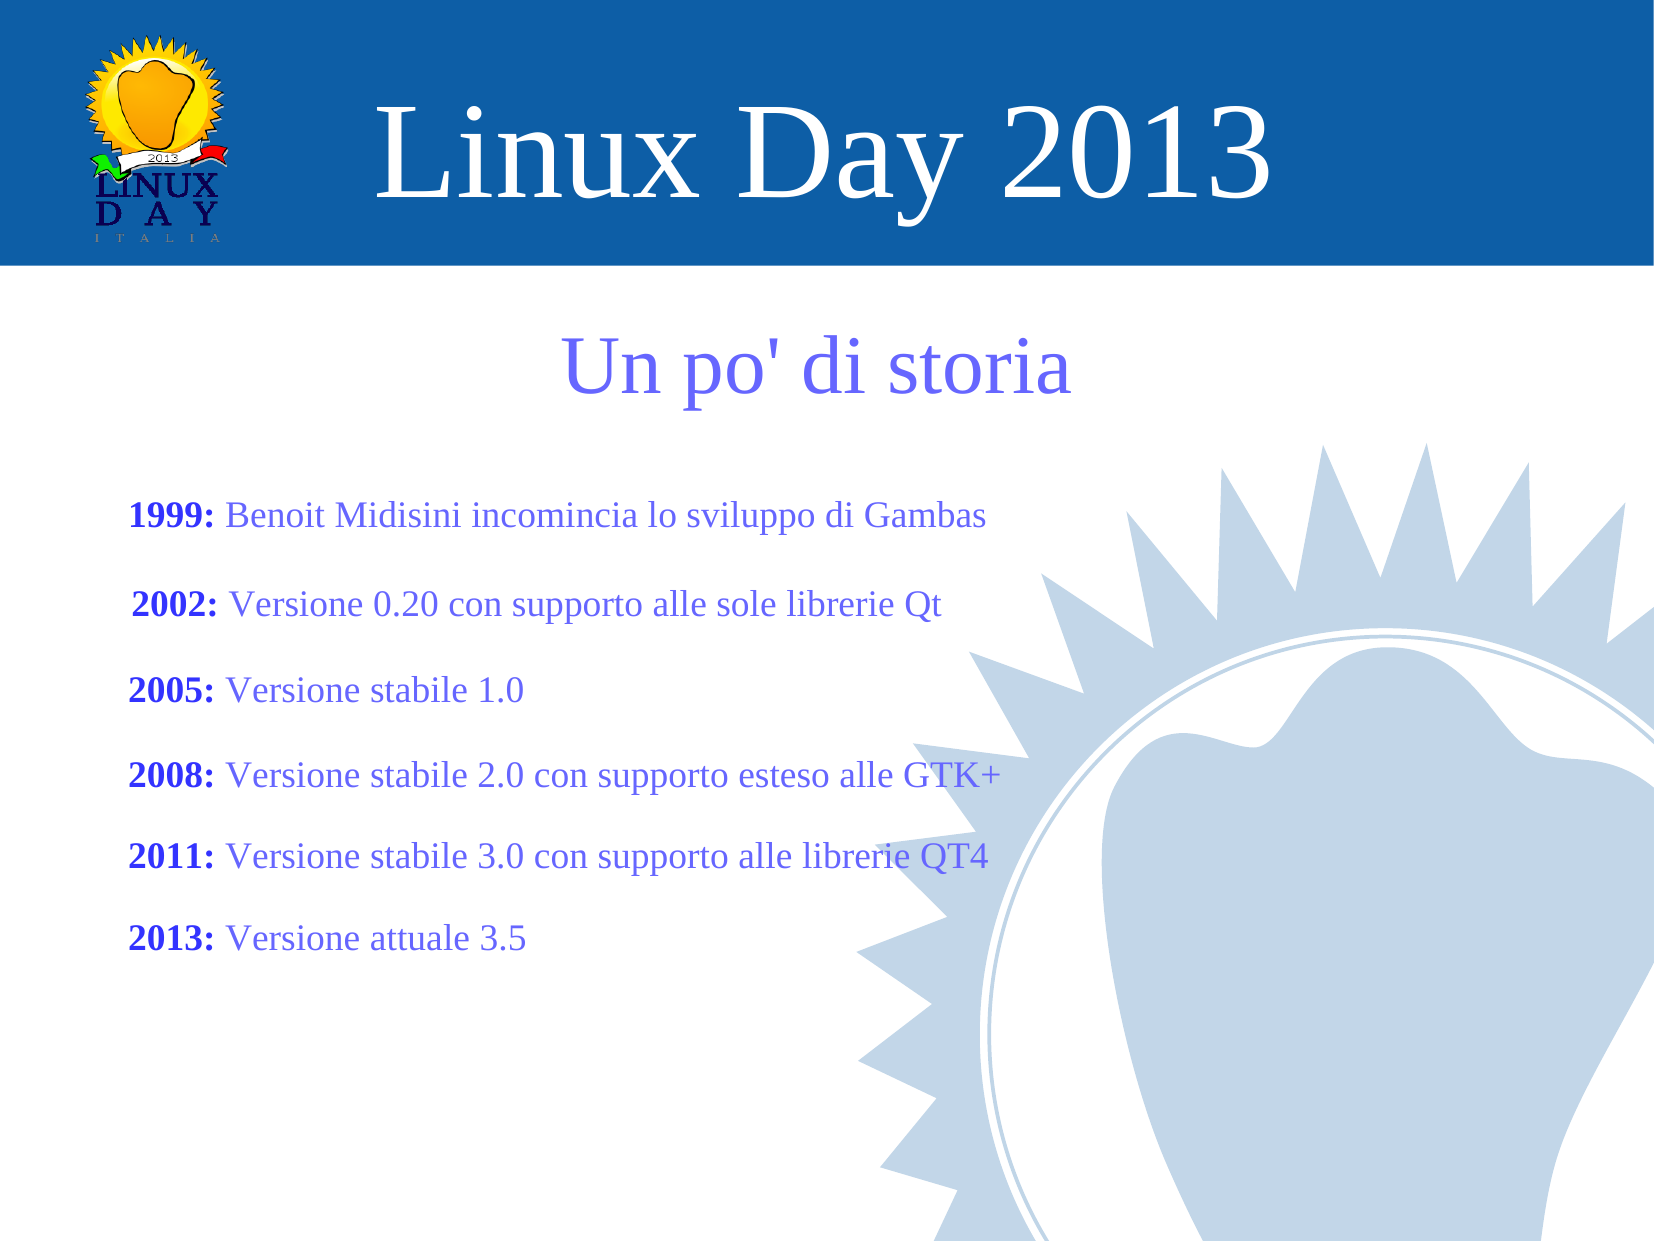

# Linux Day 2013
Un po' di storia
1999: Benoit Midisini incomincia lo sviluppo di Gambas
2002: Versione 0.20 con supporto alle sole librerie Qt
2005: Versione stabile 1.0
2008: Versione stabile 2.0 con supporto esteso alle GTK+
2011: Versione stabile 3.0 con supporto alle librerie QT4
2013: Versione attuale 3.5